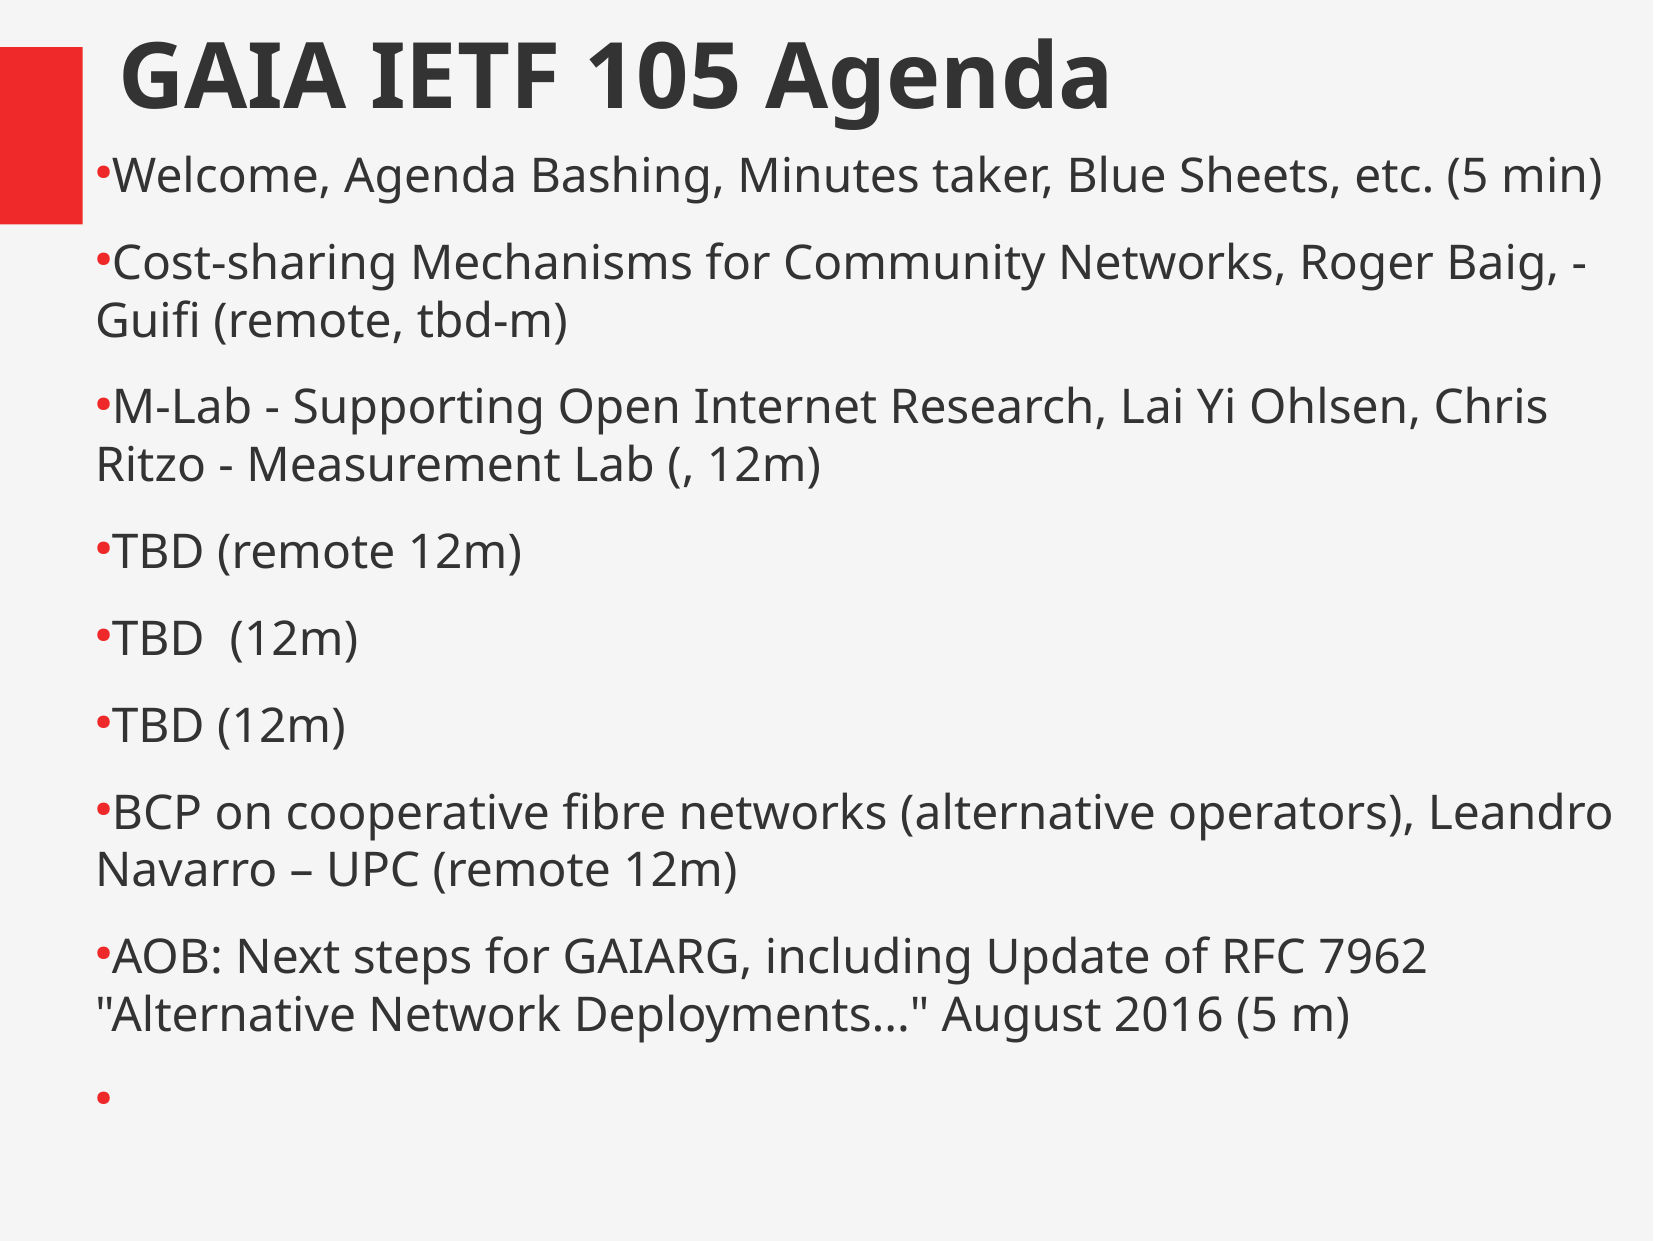

# GAIA IETF 105 Agenda
Welcome, Agenda Bashing, Minutes taker, Blue Sheets, etc. (5 min)
Cost-sharing Mechanisms for Community Networks, Roger Baig, - Guifi (remote, tbd-m)
M-Lab - Supporting Open Internet Research, Lai Yi Ohlsen, Chris Ritzo - Measurement Lab (, 12m)
TBD (remote 12m)
TBD (12m)
TBD (12m)
BCP on cooperative fibre networks (alternative operators), Leandro Navarro – UPC (remote 12m)
AOB: Next steps for GAIARG, including Update of RFC 7962 "Alternative Network Deployments..." August 2016 (5 m)